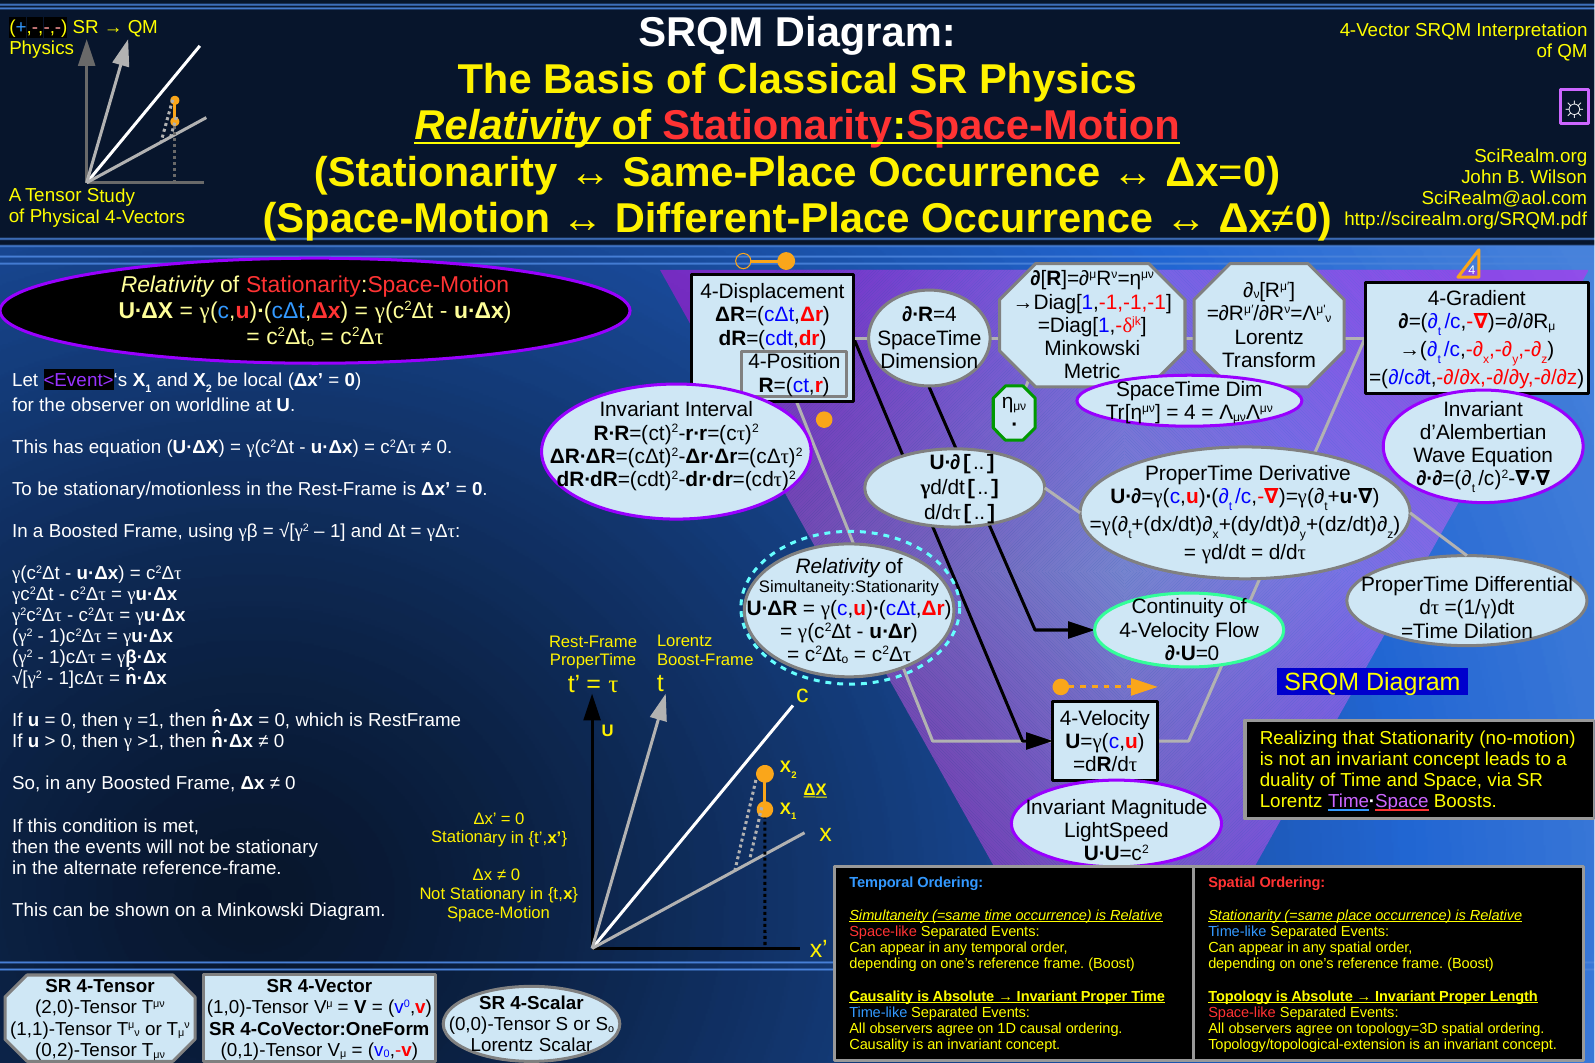

# SRQM Diagram: The Basis of Classical SR Physics Relativity of Stationarity:Space-Motion (Stationarity ↔ Same-Place Occurrence ↔ Δx=0) (Space-Motion ↔ Different-Place Occurrence ↔ Δx≠0)
(+,-,-,-) SR → QM
Physics
A Tensor Study
of Physical 4-Vectors
4-Vector SRQM Interpretation
of QM
SciRealm.org
John B. Wilson
SciRealm@aol.com
http://scirealm.org/SRQM.pdf
☼
4
∂[R]=∂μRν=ημν
→Diag[1,-1,-1,-1]
=Diag[1,-δjk]
Minkowski
Metric
∂ν[Rμ′]
=∂Rμ′/∂Rν=Λμ'ν
Lorentz
Transform
4-Displacement
ΔR=(cΔt,Δr)
dR=(cdt,dr)
4-Gradient
∂=(∂t /c,-∇)=∂/∂Rμ
→(∂t /c,-∂x,-∂y,-∂z)
=(∂/c∂t,-∂/∂x,-∂/∂y,-∂/∂z)
∂∙R=4
SpaceTime
Dimension
4-Position
R=(ct,r)
SpaceTime Dim
Tr[ημν] = 4 = ΛμνΛμν
Invariant Interval
R∙R=(ct)2-r∙r=(cτ)2
ΔR∙ΔR=(cΔt)2-Δr∙Δr=(cΔτ)2
dR∙dR=(cdt)2-dr∙dr=(cdτ)2
 ημν
∙
Invariant
d’Alembertian
Wave Equation
∂∙∂=(∂t /c)2-∇∙∇
 ProperTime Derivative
U∙∂=γ(c,u)∙(∂t /c,-∇)=γ(∂t+u∙∇)
=γ(∂t+(dx/dt)∂x+(dy/dt)∂y+(dz/dt)∂z)
= γd/dt = d/dτ
 U∙∂[..]
 γd/dt[..]
 d/dτ[..]
Relativity of
Simultaneity:Stationarity
U∙ΔR = γ(c,u)∙(cΔt,Δr)
= γ(c2Δt - u∙Δr)
= c2Δto = c2Δτ
ProperTime Differential
dτ =(1/γ)dt
=Time Dilation
Continuity of
4-Velocity Flow
 ∂∙U=0
4-Velocity
U=γ(c,u)
=dR/dτ
Invariant Magnitude
LightSpeed
U∙U=c2
Relativity of Stationarity:Space-Motion
U∙ΔX = γ(c,u)∙(cΔt,Δx) = γ(c2Δt - u∙Δx)
= c2Δto = c2Δτ
Let <Event>‘s X1 and X2 be local (Δx’ = 0)
for the observer on worldline at U.
This has equation (U·ΔX) = γ(c2Δt - u·Δx) = c2Δτ ≠ 0.
To be stationary/motionless in the Rest-Frame is Δx’ = 0.
In a Boosted Frame, using γβ = √[γ2 – 1] and Δt = γΔτ:
γ(c2Δt - u·Δx) = c2Δτ
γc2Δt - c2Δτ = γu·Δx
γ2c2Δτ - c2Δτ = γu·Δx
(γ2 - 1)c2Δτ = γu·Δx
(γ2 - 1)cΔτ = γβ·Δx
√[γ2 - 1]cΔτ = n̂·Δx
If u = 0, then γ =1, then n̂·Δx = 0, which is RestFrame
If u > 0, then γ >1, then n̂·Δx ≠ 0
So, in any Boosted Frame, Δx ≠ 0
If this condition is met,
then the events will not be stationary
in the alternate reference-frame.
This can be shown on a Minkowski Diagram.
Lorentz
Boost-Frame
t
Rest-Frame
ProperTime
t’ = τ
c
U
X2
 ΔX
X1
x
x’
 SRQM Diagram
Realizing that Stationarity (no-motion) is not an invariant concept leads to a duality of Time and Space, via SR Lorentz Time·Space Boosts.
Δx’ = 0
Stationary in {t’,x’}
Δx ≠ 0
Not Stationary in {t,x}
Space-Motion
Temporal Ordering:
Simultaneity (=same time occurrence) is Relative
Space-like Separated Events:
Can appear in any temporal order,
depending on one’s reference frame. (Boost)
Causality is Absolute → Invariant Proper Time
Time-like Separated Events:
All observers agree on 1D causal ordering.
Causality is an invariant concept.
Spatial Ordering:
Stationarity (=same place occurrence) is Relative
Time-like Separated Events:
Can appear in any spatial order,
depending on one’s reference frame. (Boost)
Topology is Absolute → Invariant Proper Length
Space-like Separated Events:
All observers agree on topology=3D spatial ordering.
Topology/topological-extension is an invariant concept.
SR 4-Tensor
(2,0)-Tensor Tμν
(1,1)-Tensor Tμν or Tμν
(0,2)-Tensor Tμν
SR 4-Vector
(1,0)-Tensor Vμ = V = (v0,v)
SR 4-CoVector:OneForm
(0,1)-Tensor Vμ = (v0,-v)
SR 4-Scalar
(0,0)-Tensor S or So
Lorentz Scalar